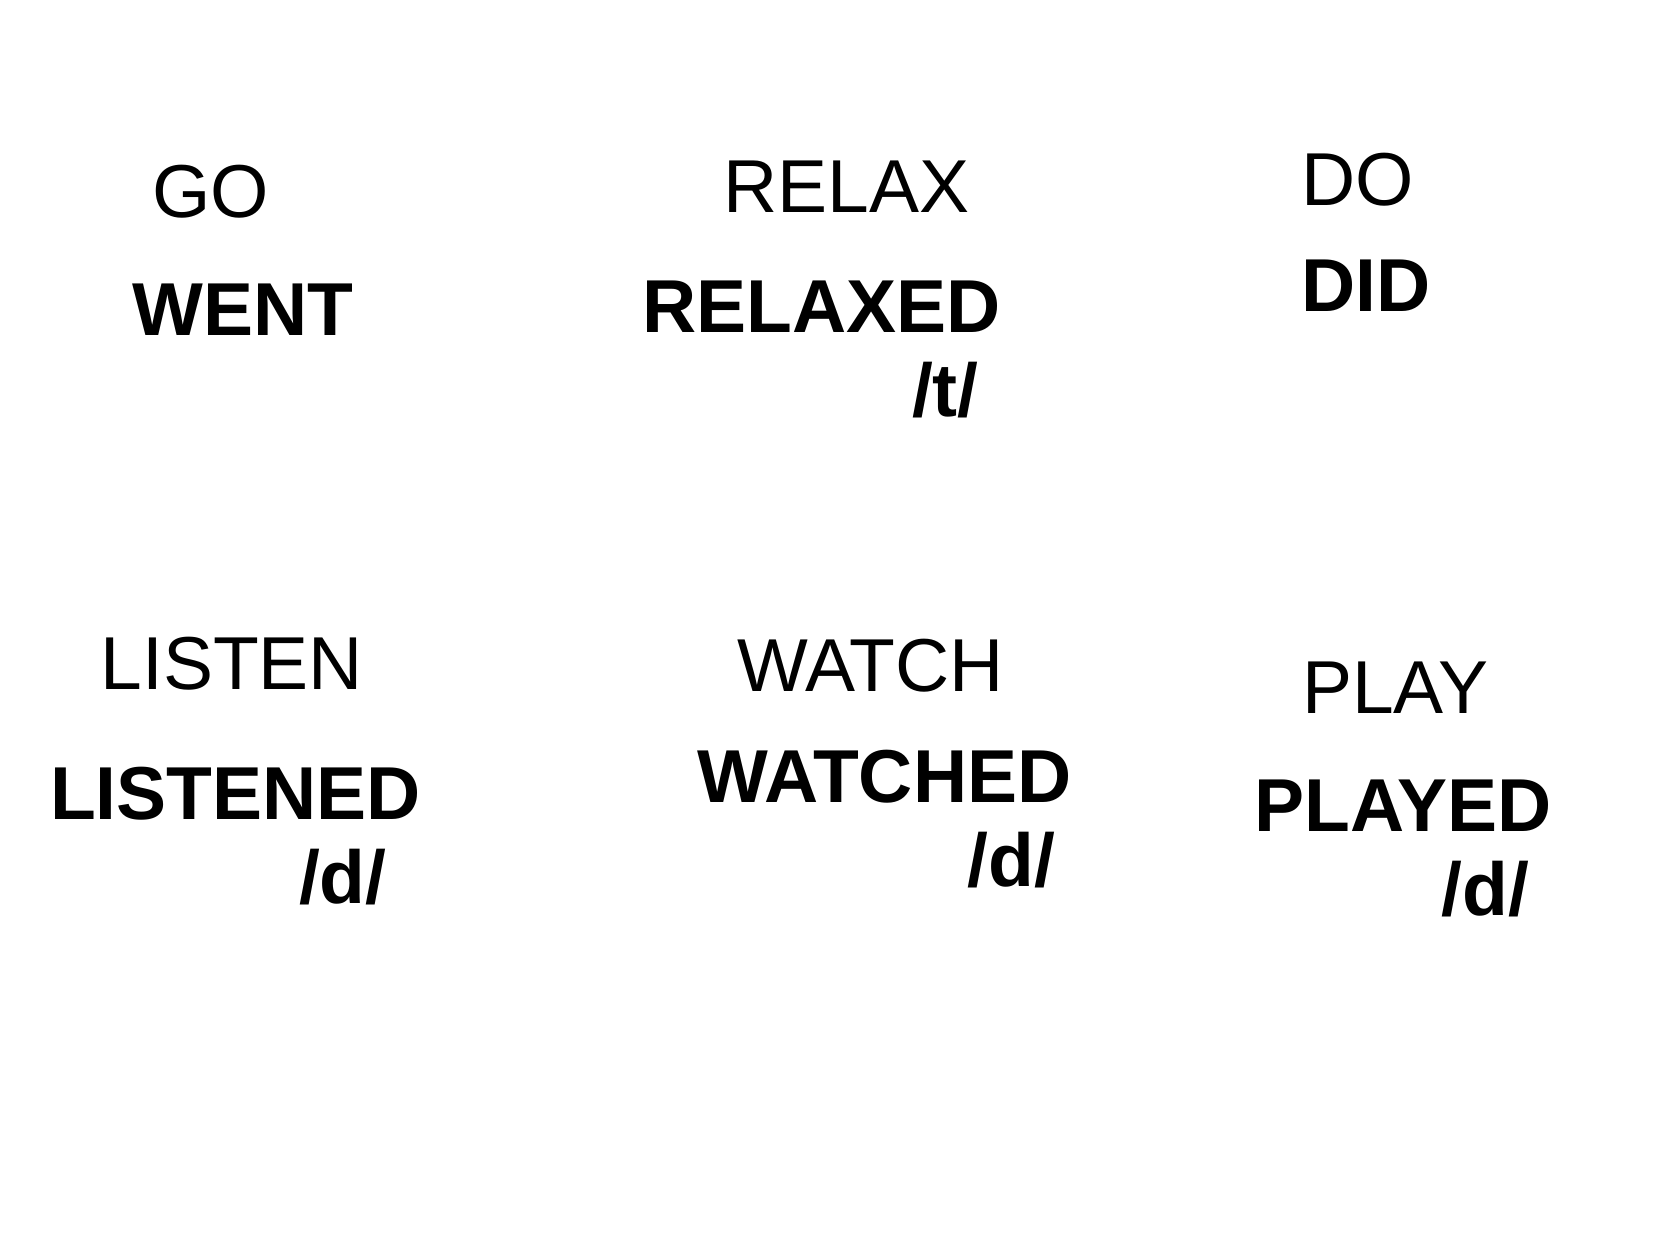

DO
RELAX
GO
DID
RELAXED
 /t/
WENT
LISTEN
WATCH
PLAY
WATCHED
 /d/
LISTENED
 /d/
PLAYED
 /d/